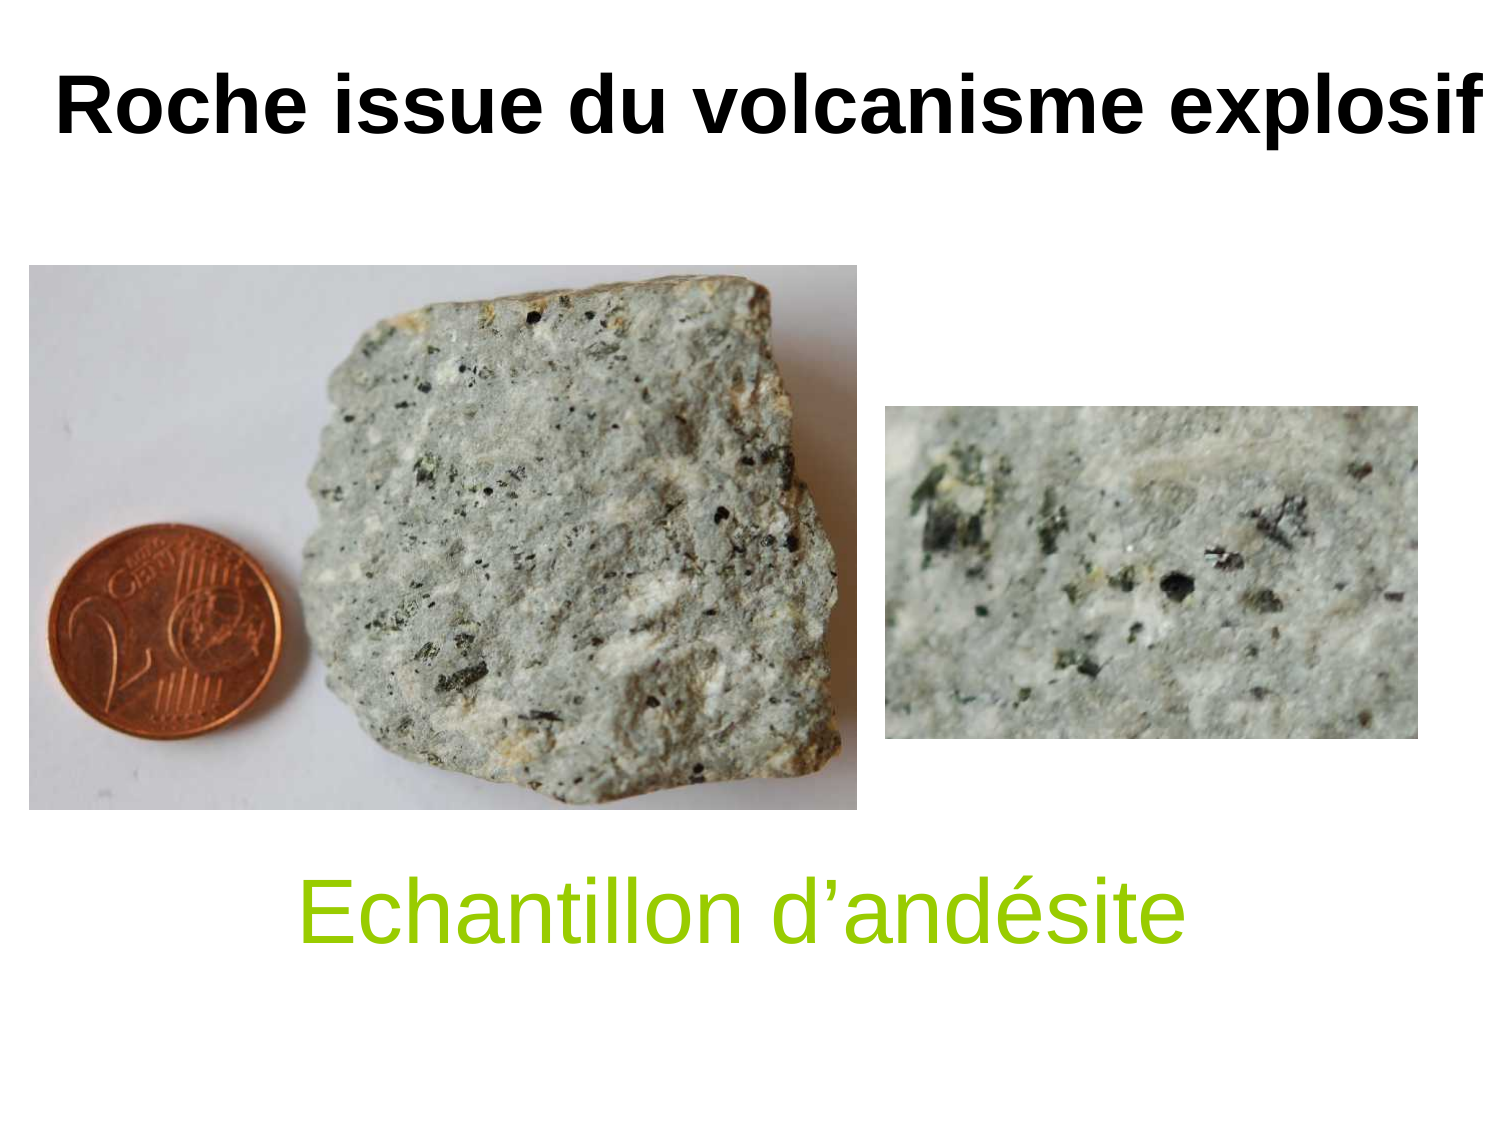

Roche issue du volcanisme explosif
# Echantillon d’andésite